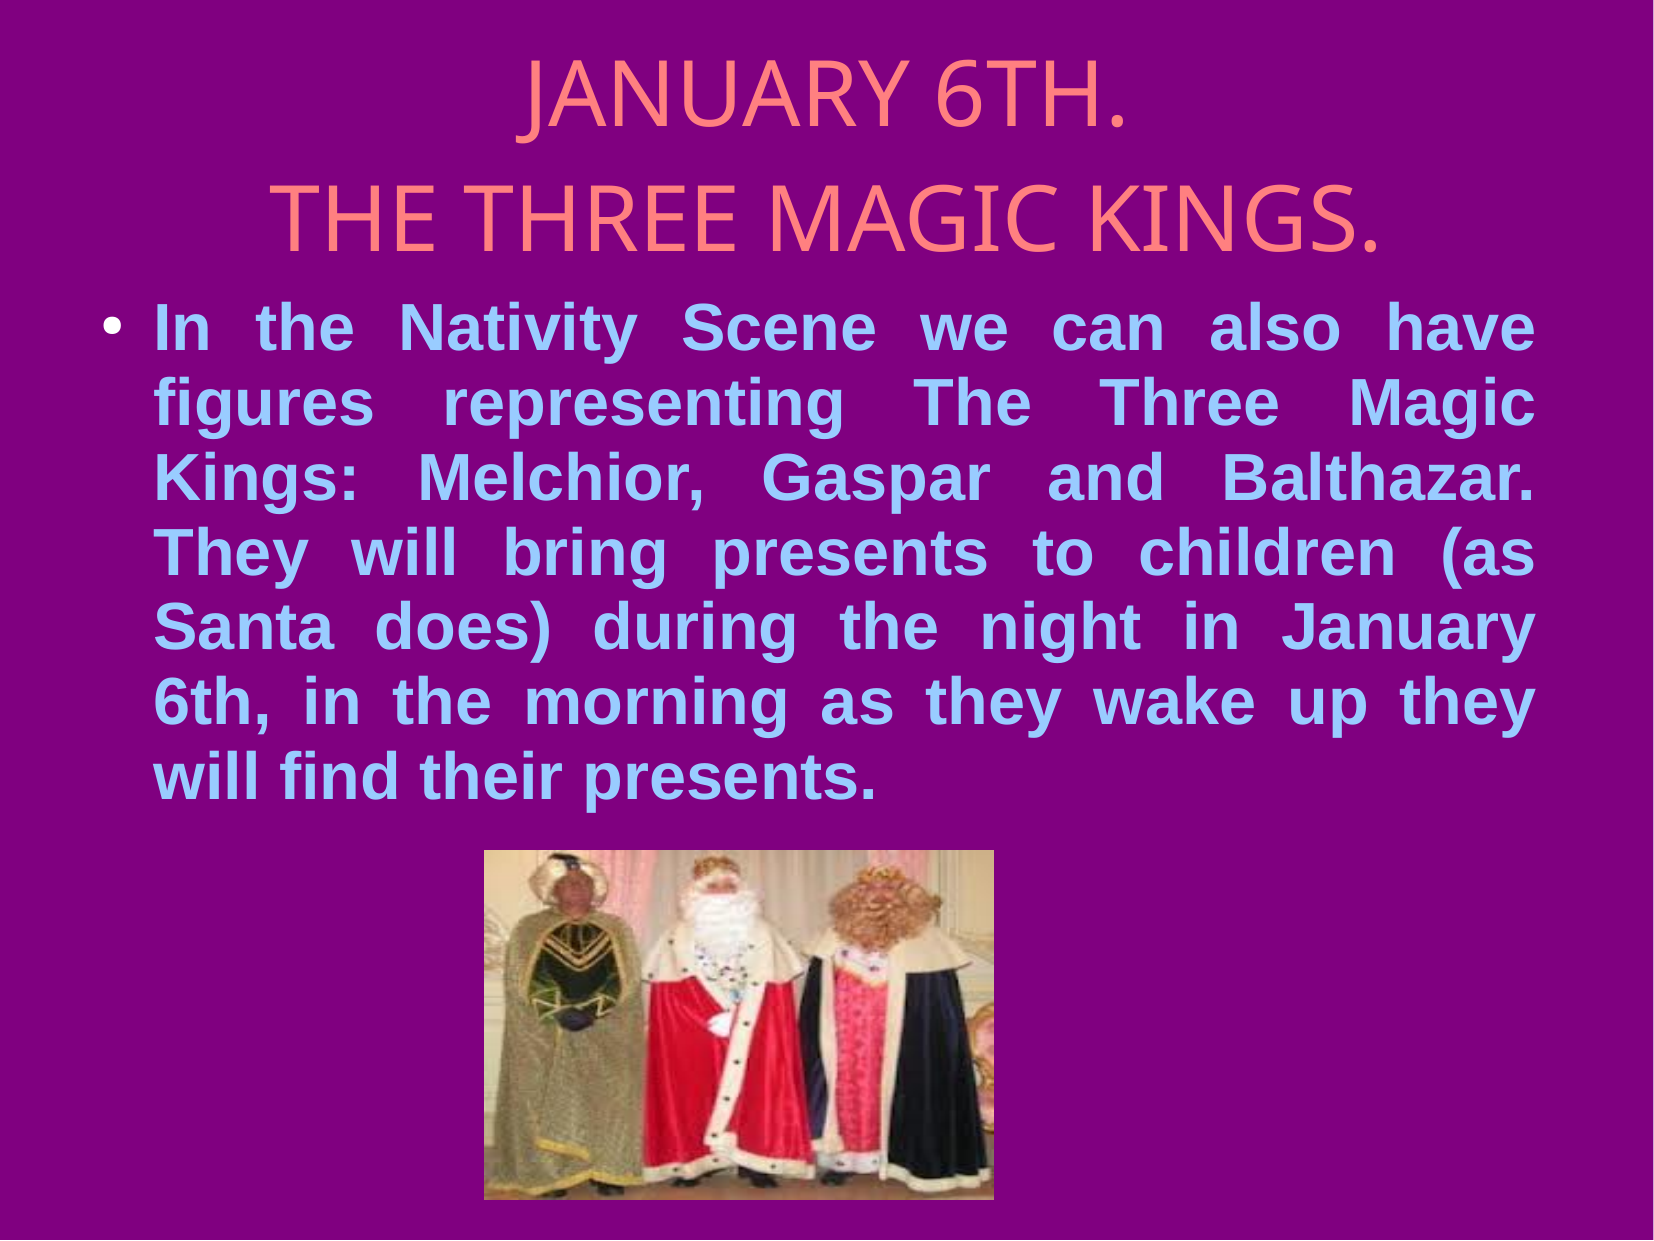

# JANUARY 6TH. THE THREE MAGIC KINGS.
In the Nativity Scene we can also have figures representing The Three Magic Kings: Melchior, Gaspar and Balthazar. They will bring presents to children (as Santa does) during the night in January 6th, in the morning as they wake up they will find their presents.